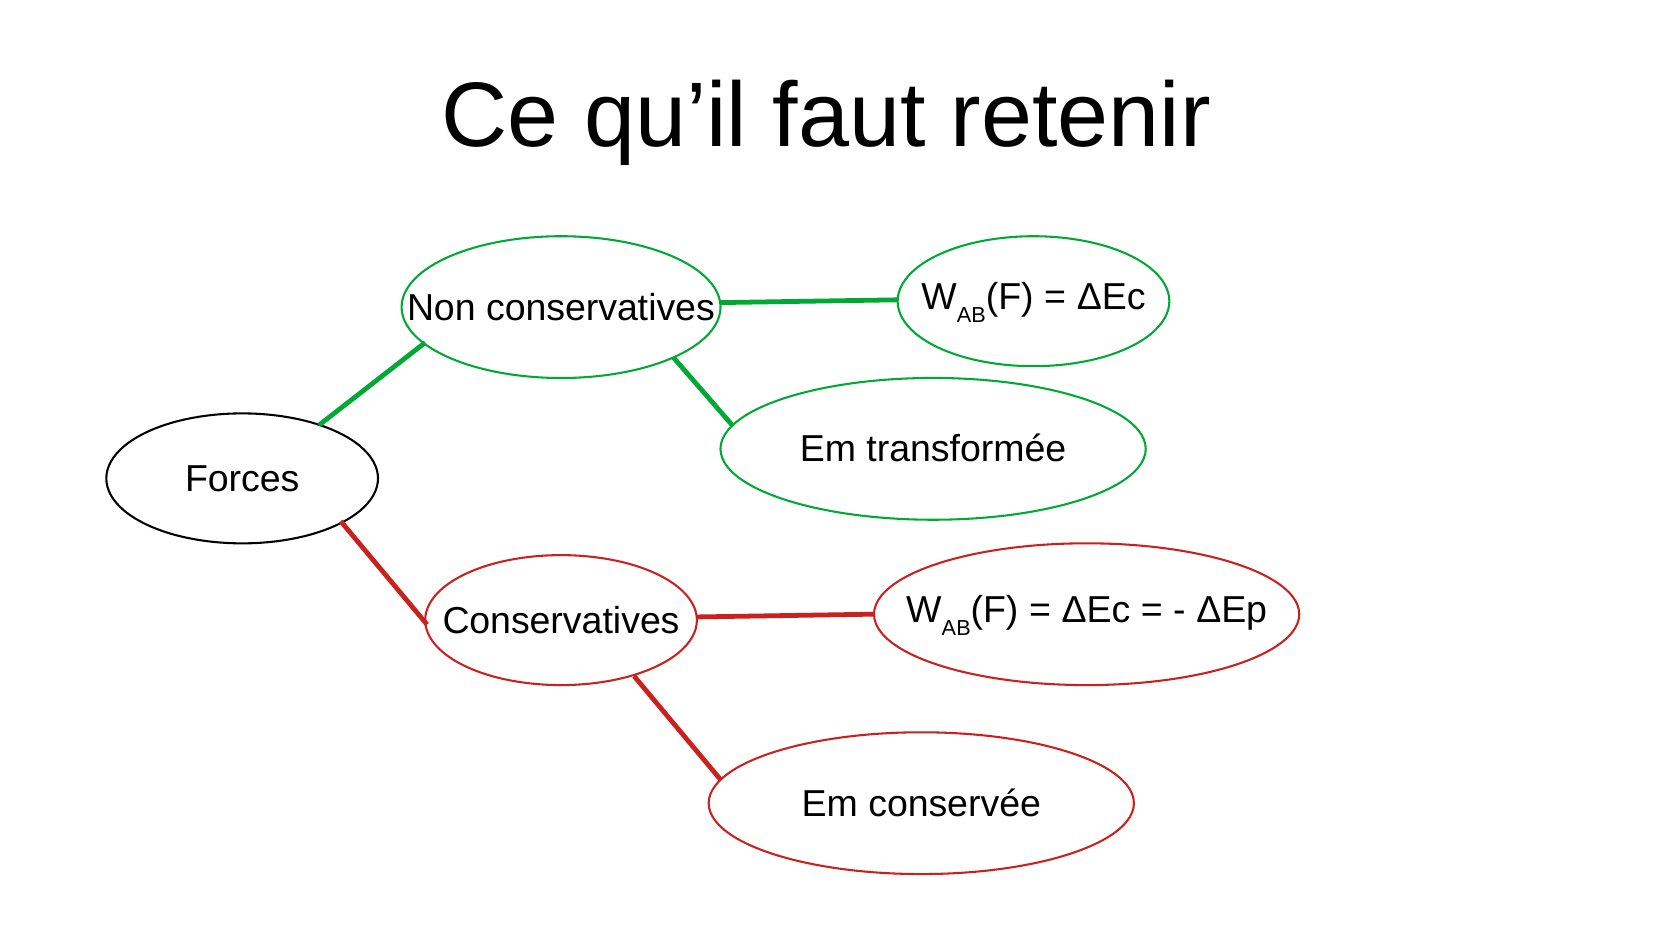

# Ce qu’il faut retenir
Non conservatives
WAB(F) = ΔEc
Em transformée
Forces
WAB(F) = ΔEc = - ΔEp
Conservatives
Em conservée